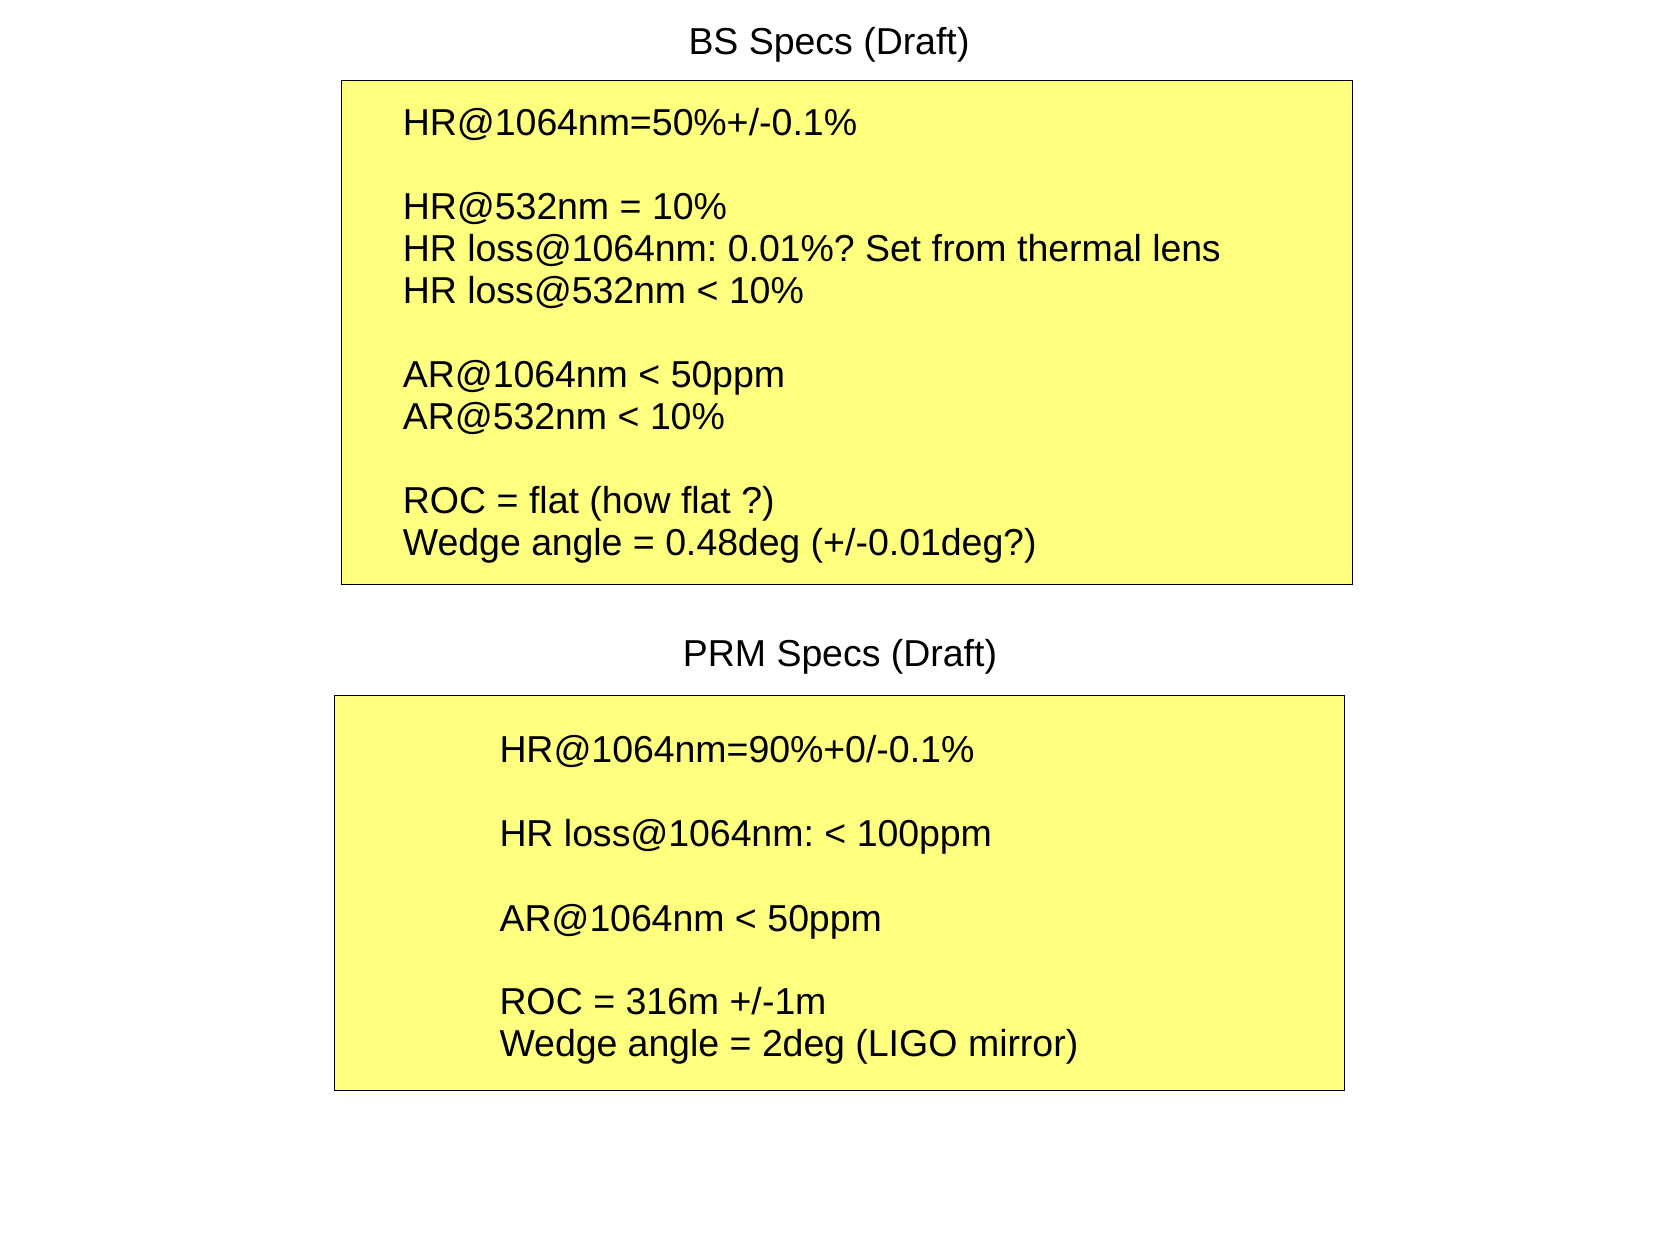

BS Specs (Draft)
HR@1064nm=50%+/-0.1%
HR@532nm = 10%
HR loss@1064nm: 0.01%? Set from thermal lens
HR loss@532nm < 10%
AR@1064nm < 50ppm
AR@532nm < 10%
ROC = flat (how flat ?)
Wedge angle = 0.48deg (+/-0.01deg?)
PRM Specs (Draft)
HR@1064nm=90%+0/-0.1%
HR loss@1064nm: < 100ppm
AR@1064nm < 50ppm
ROC = 316m +/-1m
Wedge angle = 2deg (LIGO mirror)